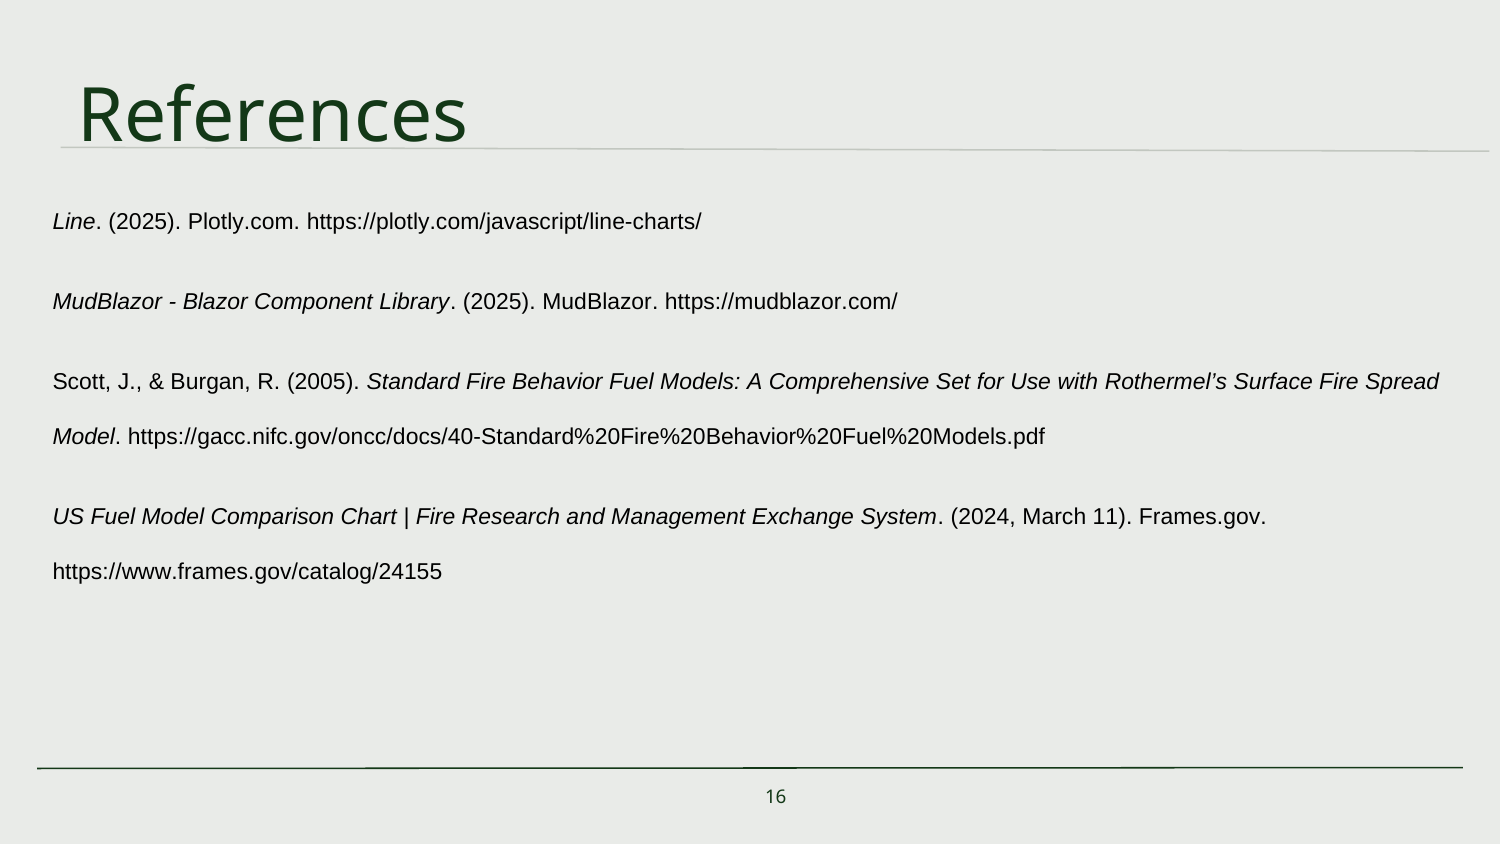

References
Line. (2025). Plotly.com. https://plotly.com/javascript/line-charts/
MudBlazor - Blazor Component Library. (2025). MudBlazor. https://mudblazor.com/
Scott, J., & Burgan, R. (2005). Standard Fire Behavior Fuel Models: A Comprehensive Set for Use with Rothermel’s Surface Fire Spread Model. https://gacc.nifc.gov/oncc/docs/40-Standard%20Fire%20Behavior%20Fuel%20Models.pdf
‌US Fuel Model Comparison Chart | Fire Research and Management Exchange System. (2024, March 11). Frames.gov. https://www.frames.gov/catalog/24155
# 16